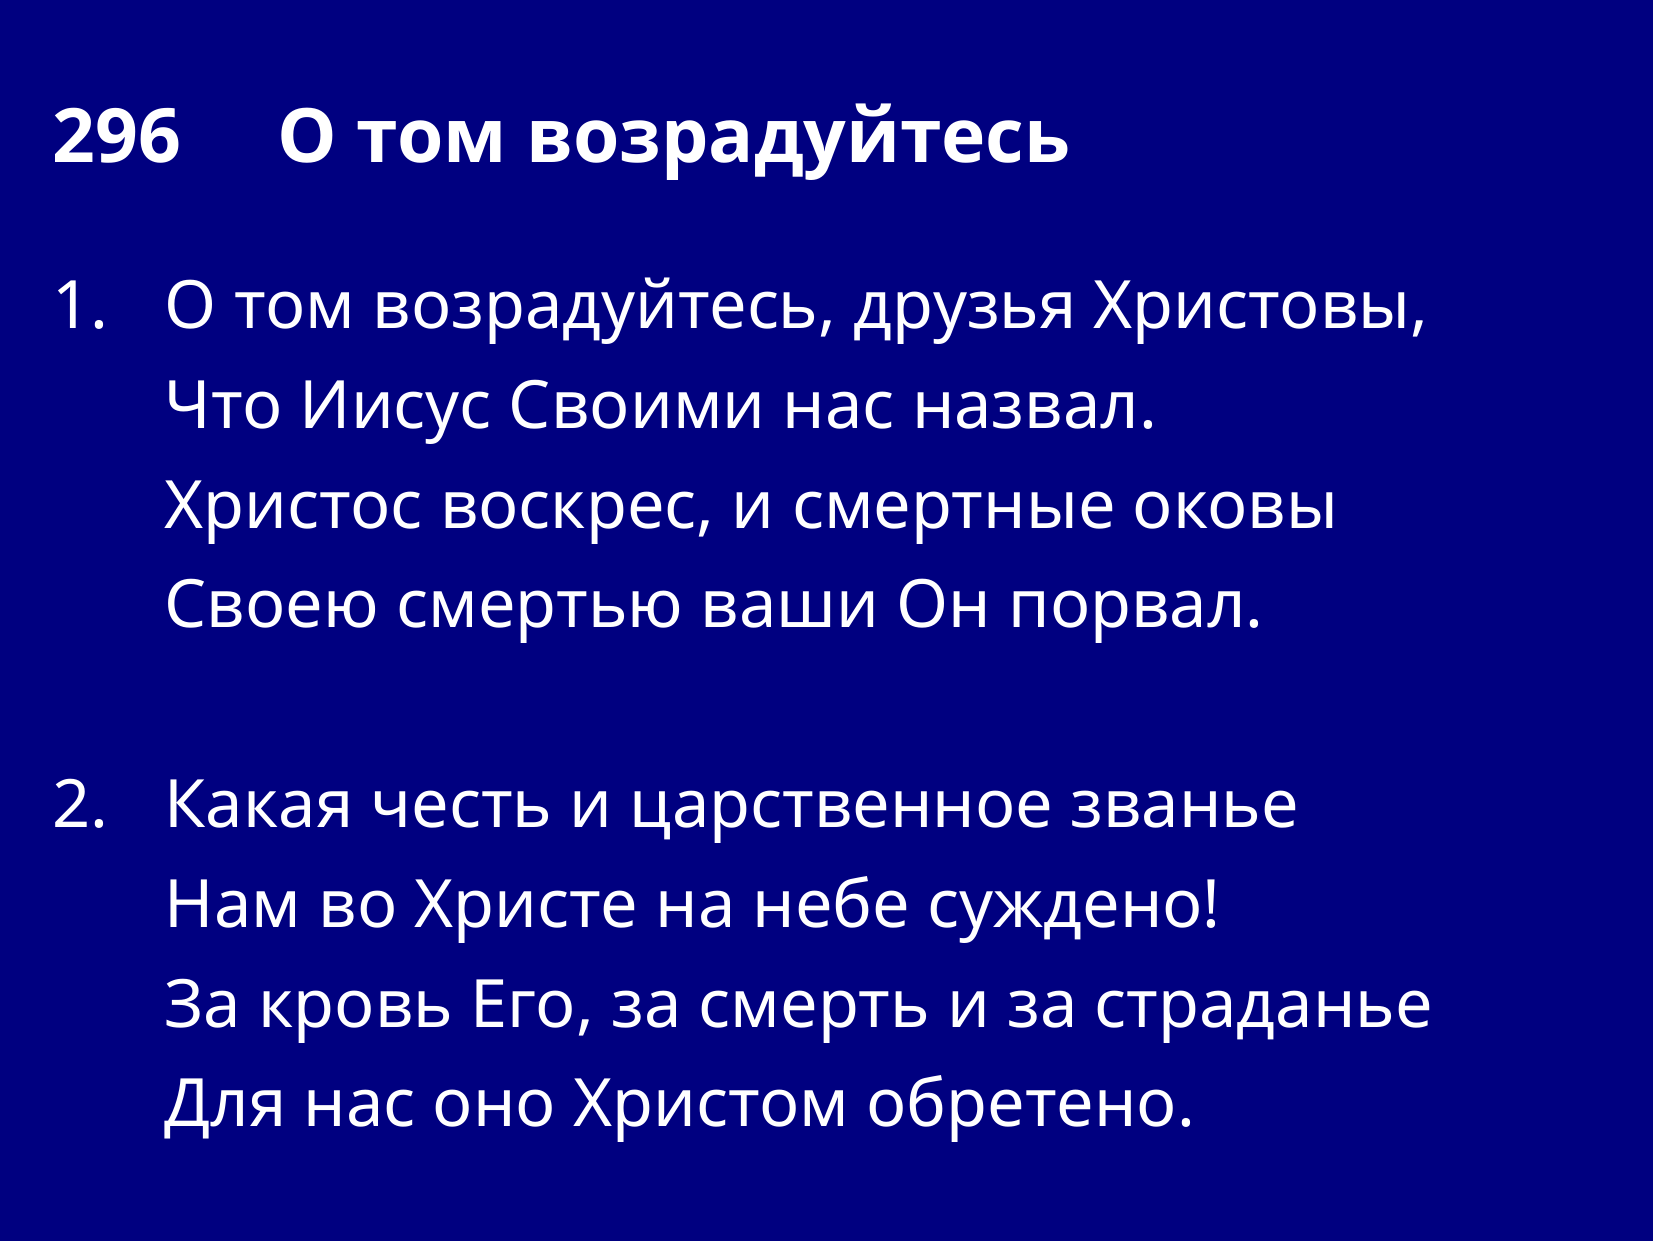

296	О том возрадуйтесь
1.	О том возрадуйтесь, друзья Христовы,
	Что Иисус Своими нас назвал.
	Христос воскрес, и смертные оковы
	Своею смертью ваши Он порвал.
2.	Какая честь и царственное званье
	Нам во Христе на небе суждено!
	За кровь Его, за смерть и за страданье
	Для нас оно Христом обретено.